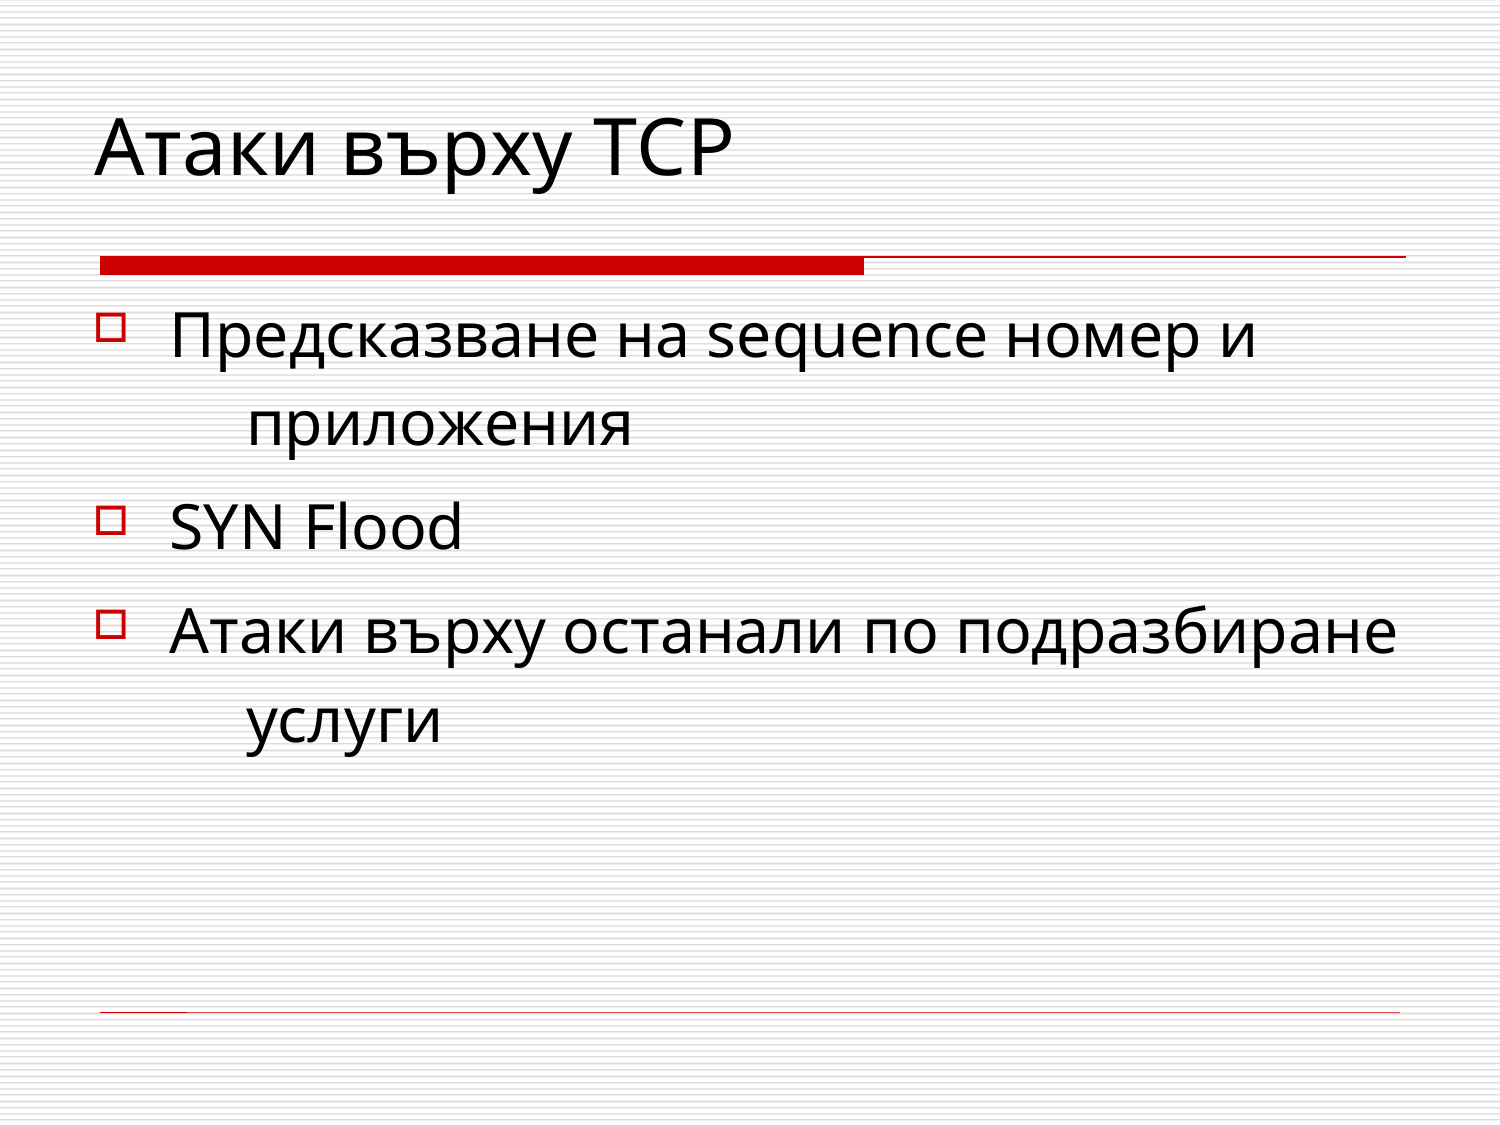

# Атаки върху TCP
Предсказване на sequence номер и приложения
SYN Flood
Атаки върху останали по подразбиране услуги